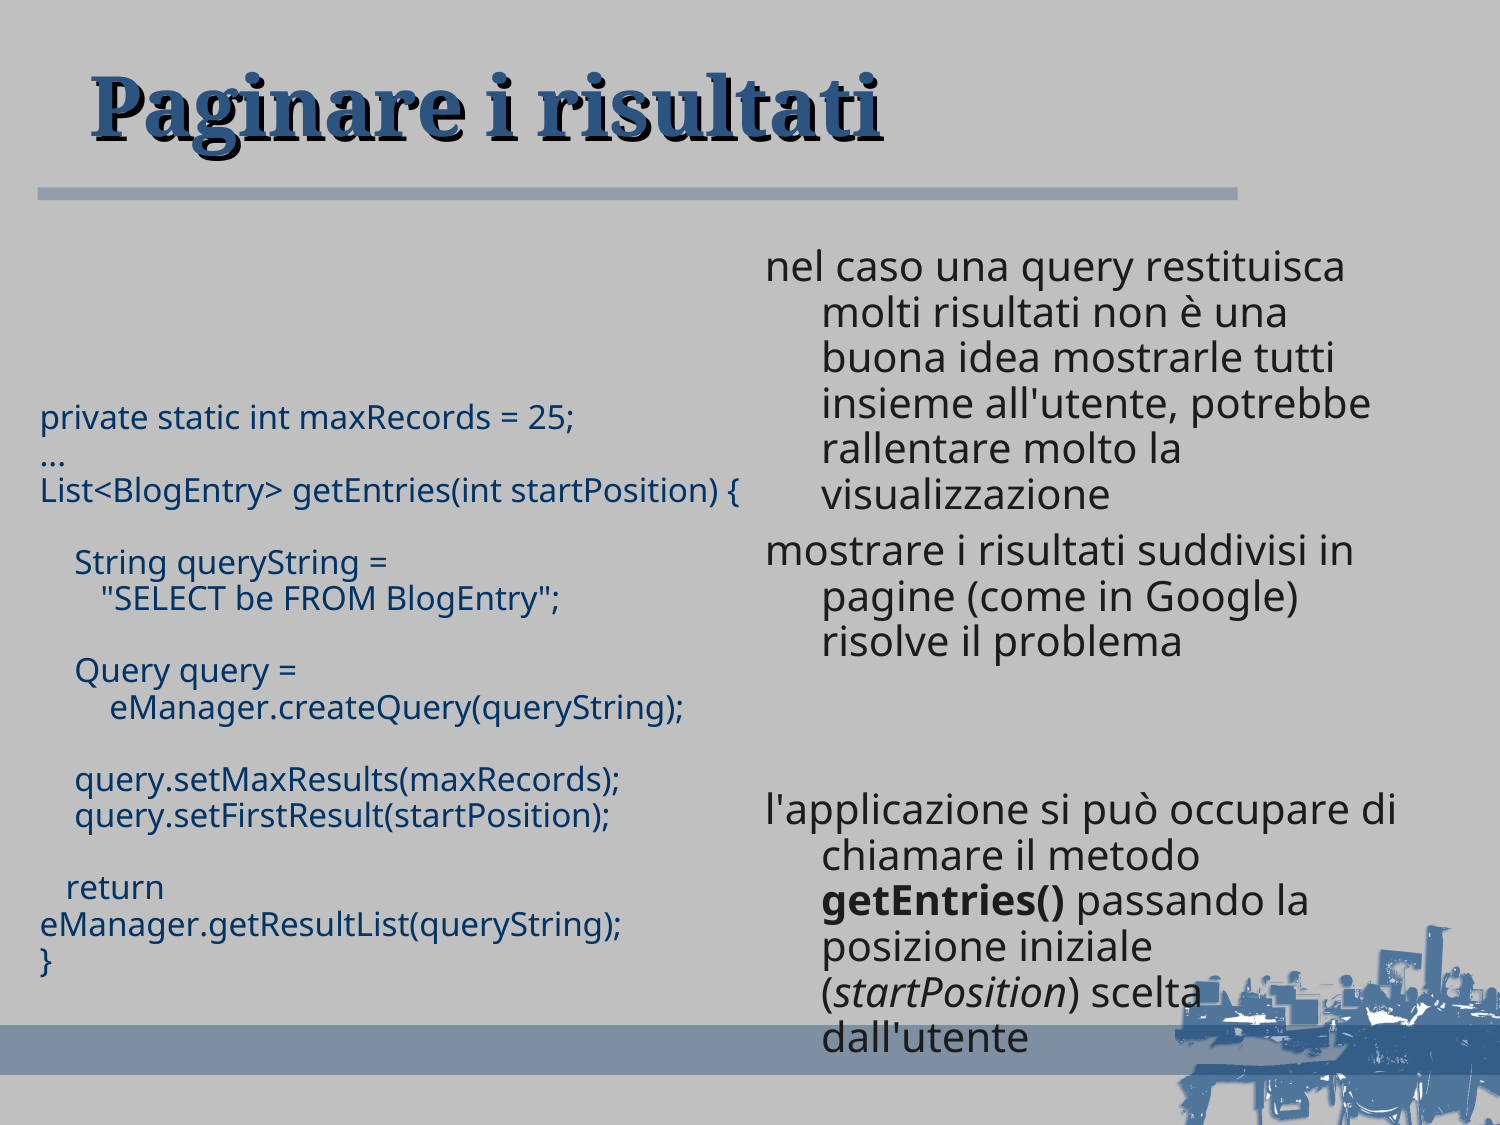

# Paginare i risultati
nel caso una query restituisca molti risultati non è una buona idea mostrarle tutti insieme all'utente, potrebbe rallentare molto la visualizzazione
mostrare i risultati suddivisi in pagine (come in Google) risolve il problema
l'applicazione si può occupare di chiamare il metodo getEntries() passando la posizione iniziale (startPosition) scelta dall'utente
private static int maxRecords = 25;
...
List<BlogEntry> getEntries(int startPosition) {
 String queryString =
 "SELECT be FROM BlogEntry";
 Query query =
 eManager.createQuery(queryString);
 query.setMaxResults(maxRecords);
 query.setFirstResult(startPosition);
 return eManager.getResultList(queryString);
}